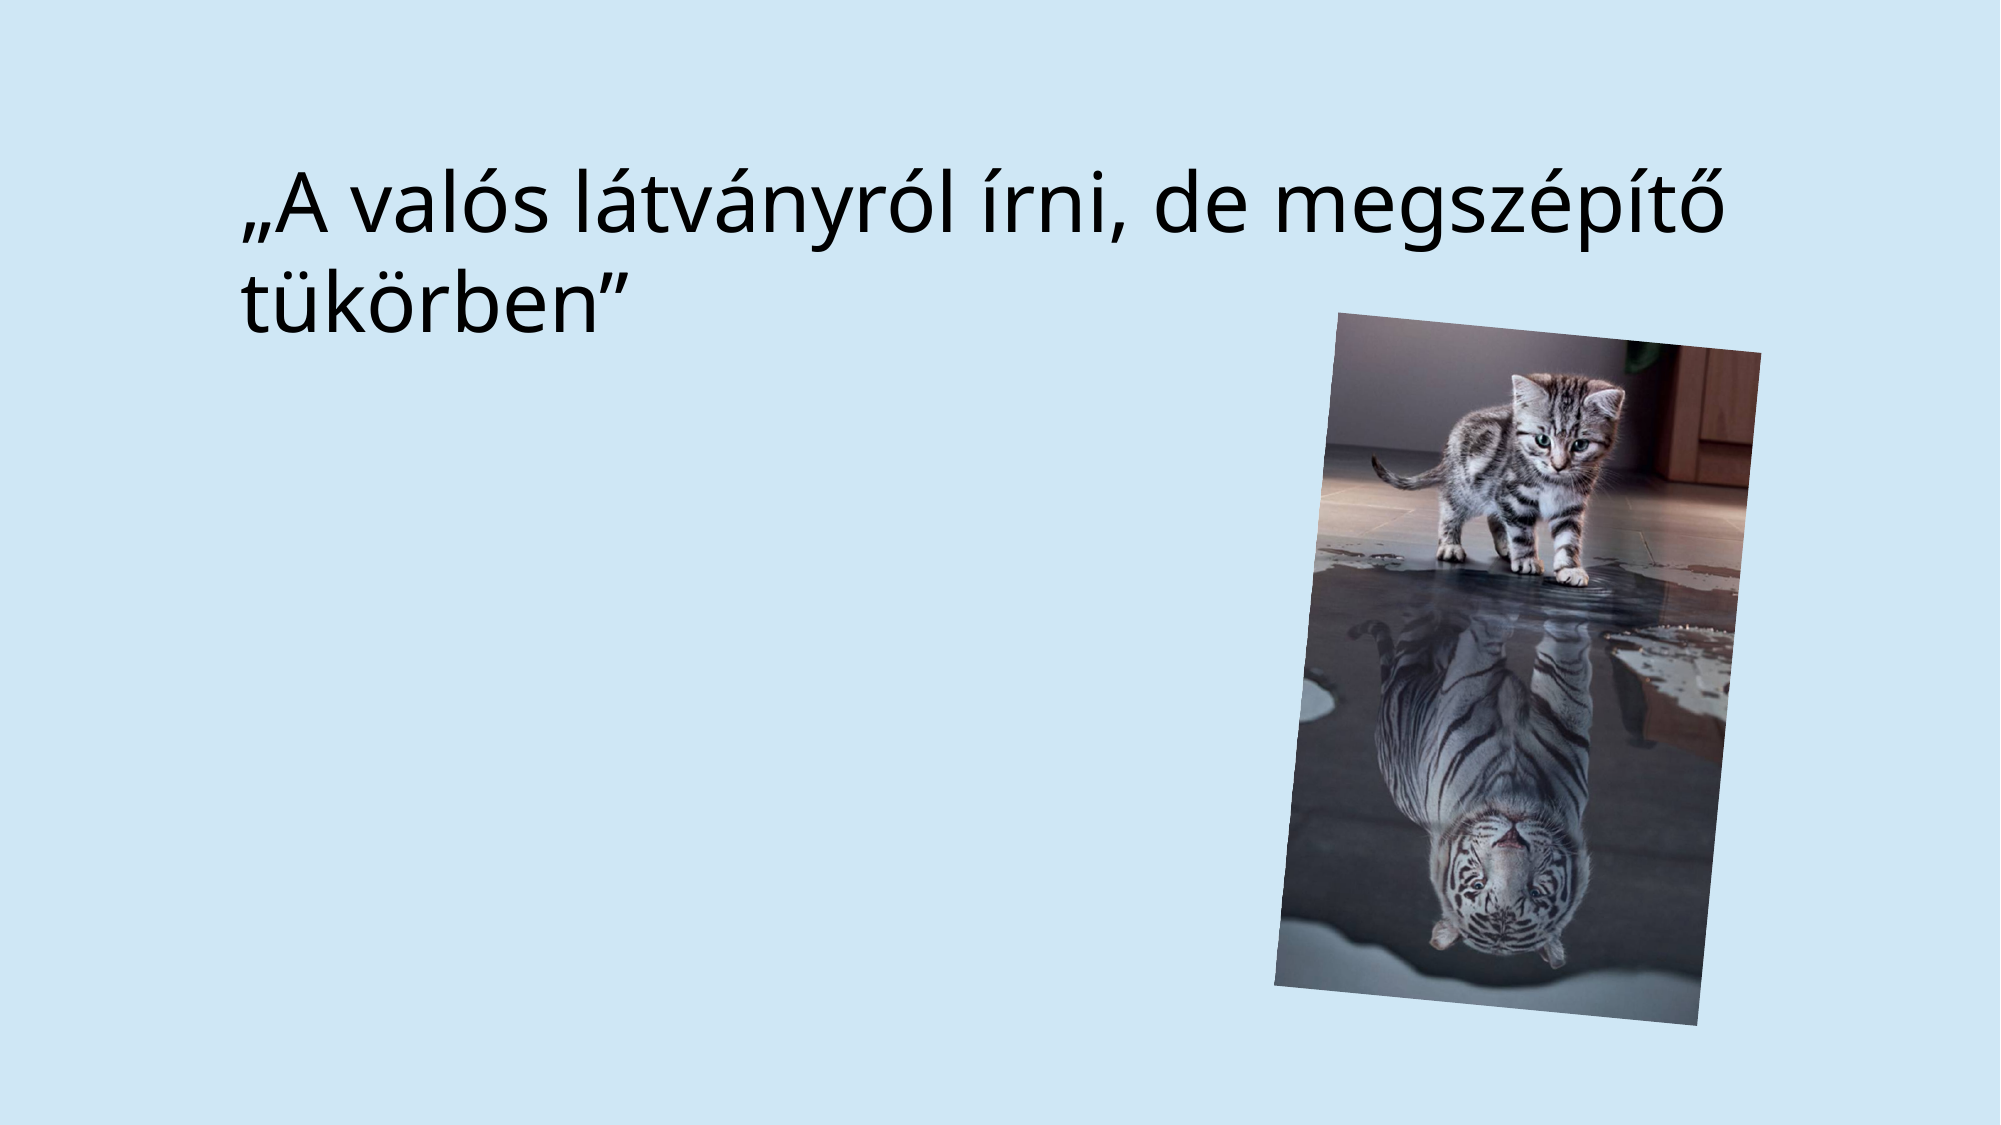

„A valós látványról írni, de megszépítő tükörben”